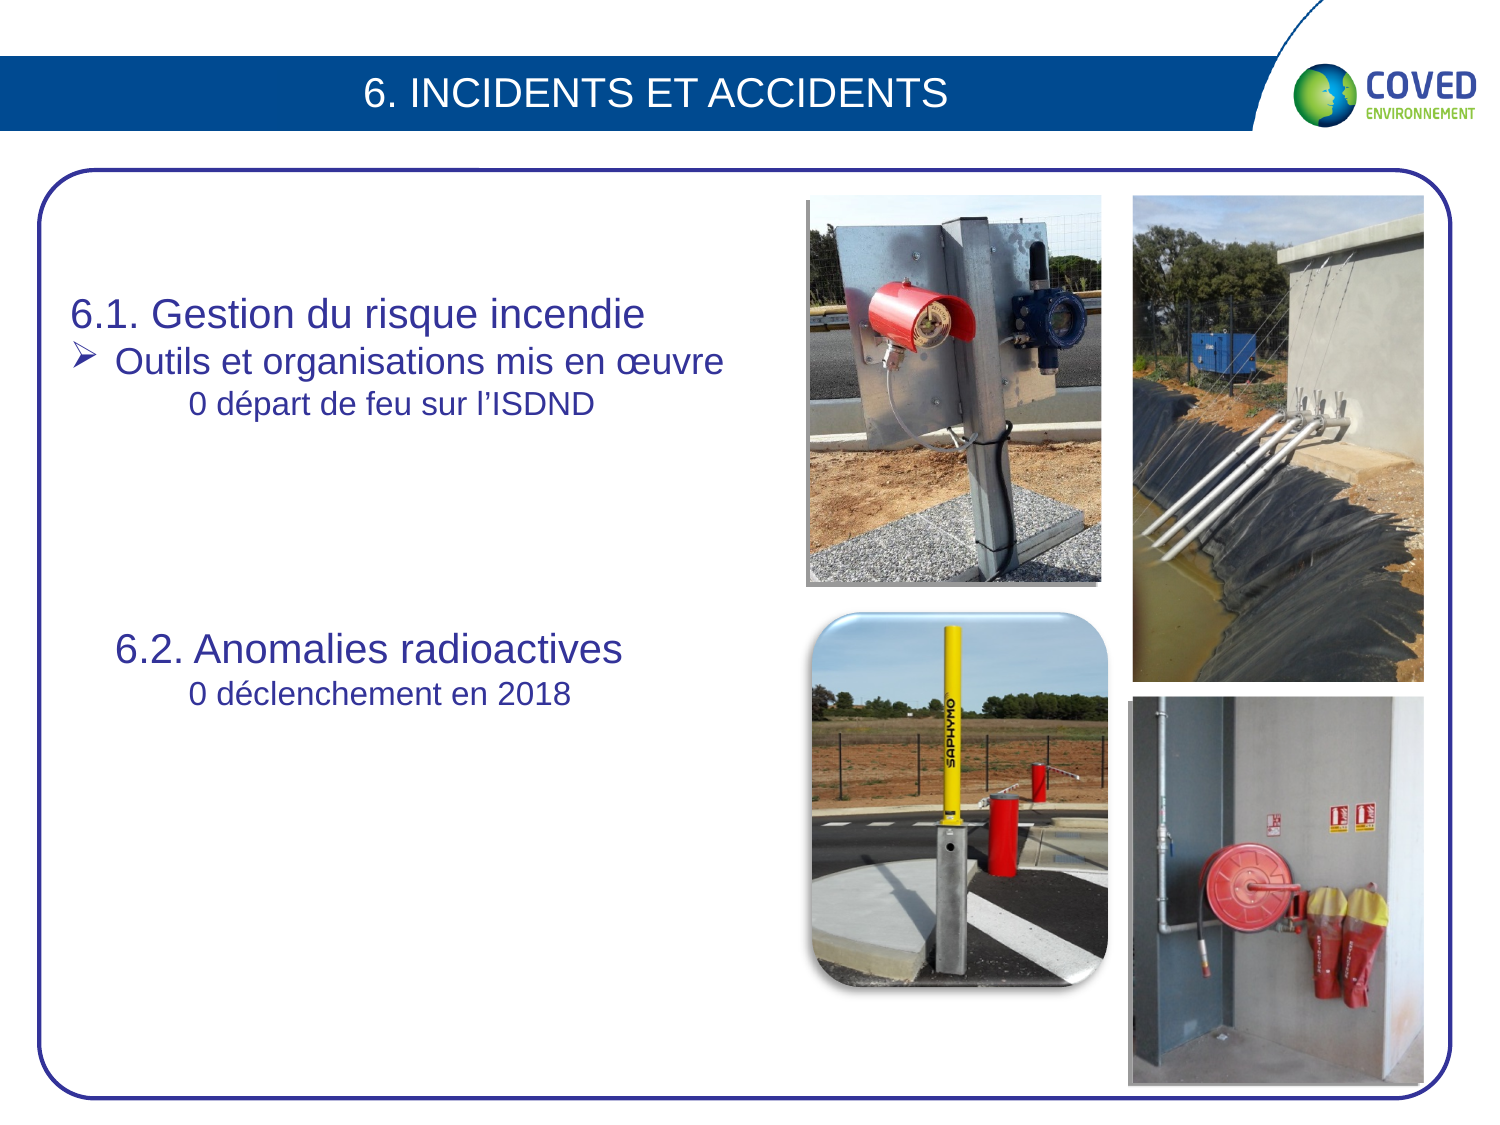

6. INCIDENTS ET ACCIDENTS
6.1. Gestion du risque incendie
Outils et organisations mis en œuvre
	0 départ de feu sur l’ISDND
6.2. Anomalies radioactives
	0 déclenchement en 2018